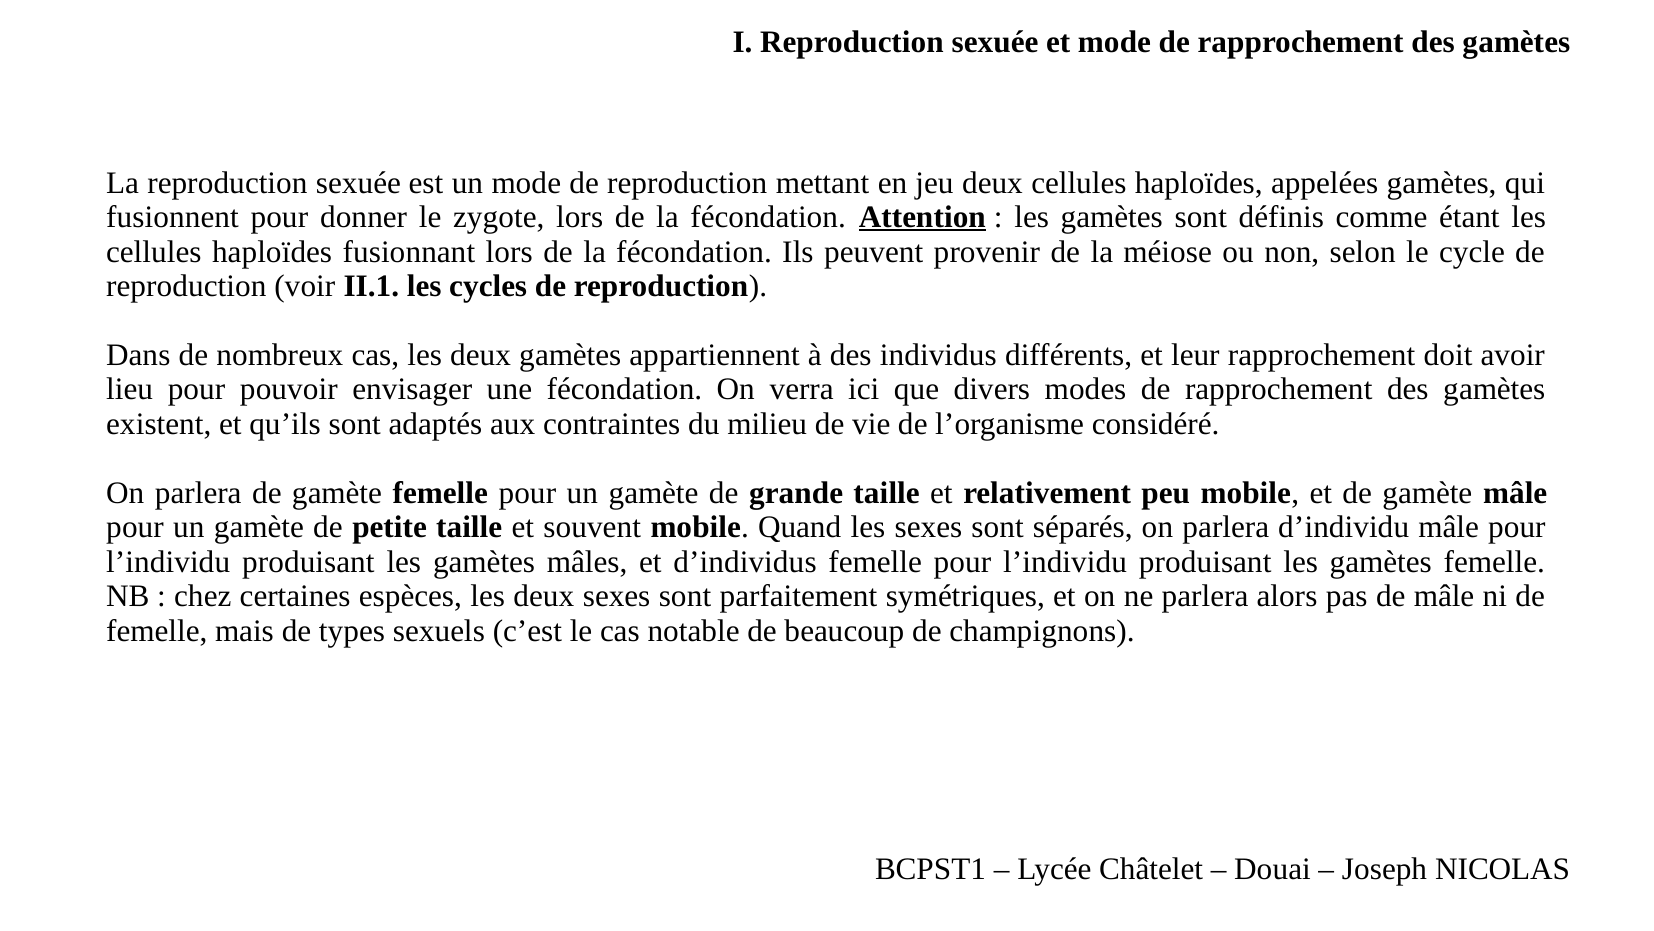

I. Reproduction sexuée et mode de rapprochement des gamètes
La reproduction sexuée est un mode de reproduction mettant en jeu deux cellules haploïdes, appelées gamètes, qui fusionnent pour donner le zygote, lors de la fécondation. Attention : les gamètes sont définis comme étant les cellules haploïdes fusionnant lors de la fécondation. Ils peuvent provenir de la méiose ou non, selon le cycle de reproduction (voir II.1. les cycles de reproduction).
Dans de nombreux cas, les deux gamètes appartiennent à des individus différents, et leur rapprochement doit avoir lieu pour pouvoir envisager une fécondation. On verra ici que divers modes de rapprochement des gamètes existent, et qu’ils sont adaptés aux contraintes du milieu de vie de l’organisme considéré.
On parlera de gamète femelle pour un gamète de grande taille et relativement peu mobile, et de gamète mâle pour un gamète de petite taille et souvent mobile. Quand les sexes sont séparés, on parlera d’individu mâle pour l’individu produisant les gamètes mâles, et d’individus femelle pour l’individu produisant les gamètes femelle. NB : chez certaines espèces, les deux sexes sont parfaitement symétriques, et on ne parlera alors pas de mâle ni de femelle, mais de types sexuels (c’est le cas notable de beaucoup de champignons).
BCPST1 – Lycée Châtelet – Douai – Joseph NICOLAS